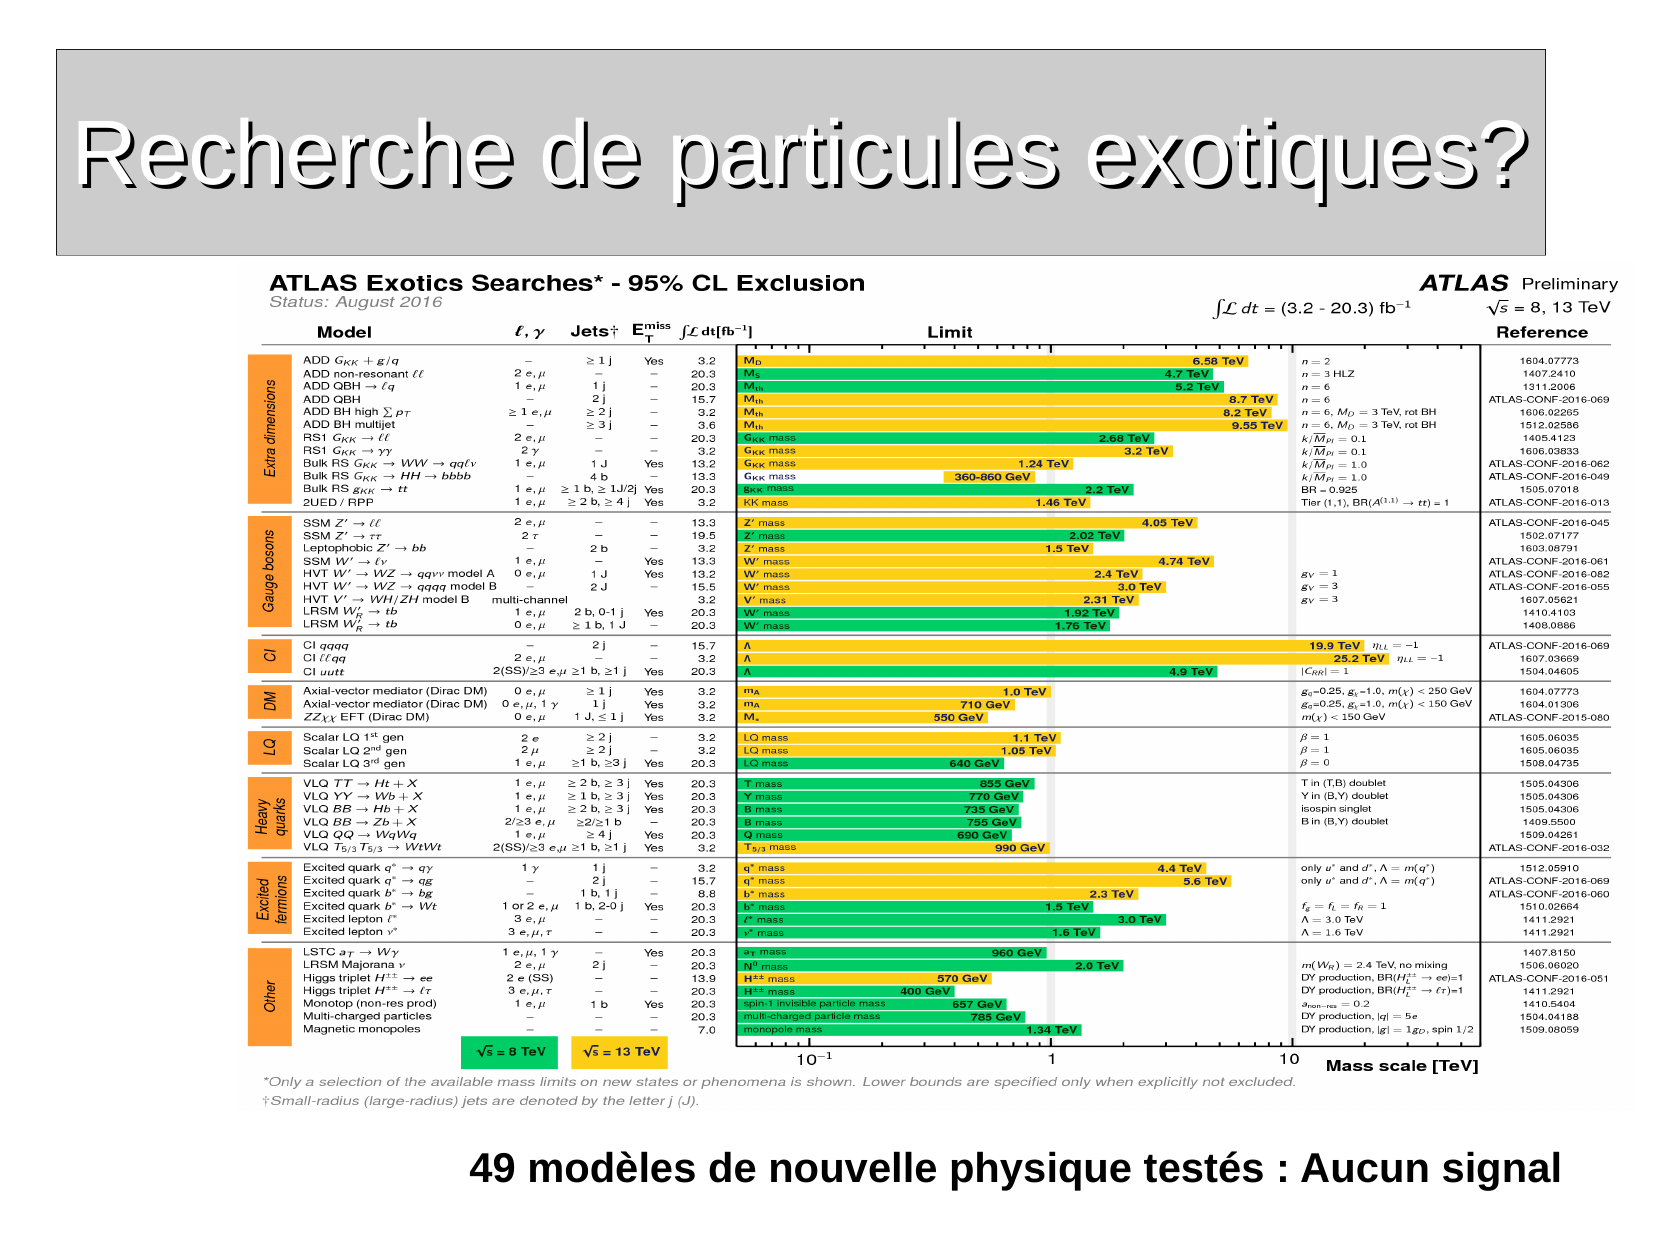

# Recherche de particules exotiques?
49 modèles de nouvelle physique testés : Aucun signal